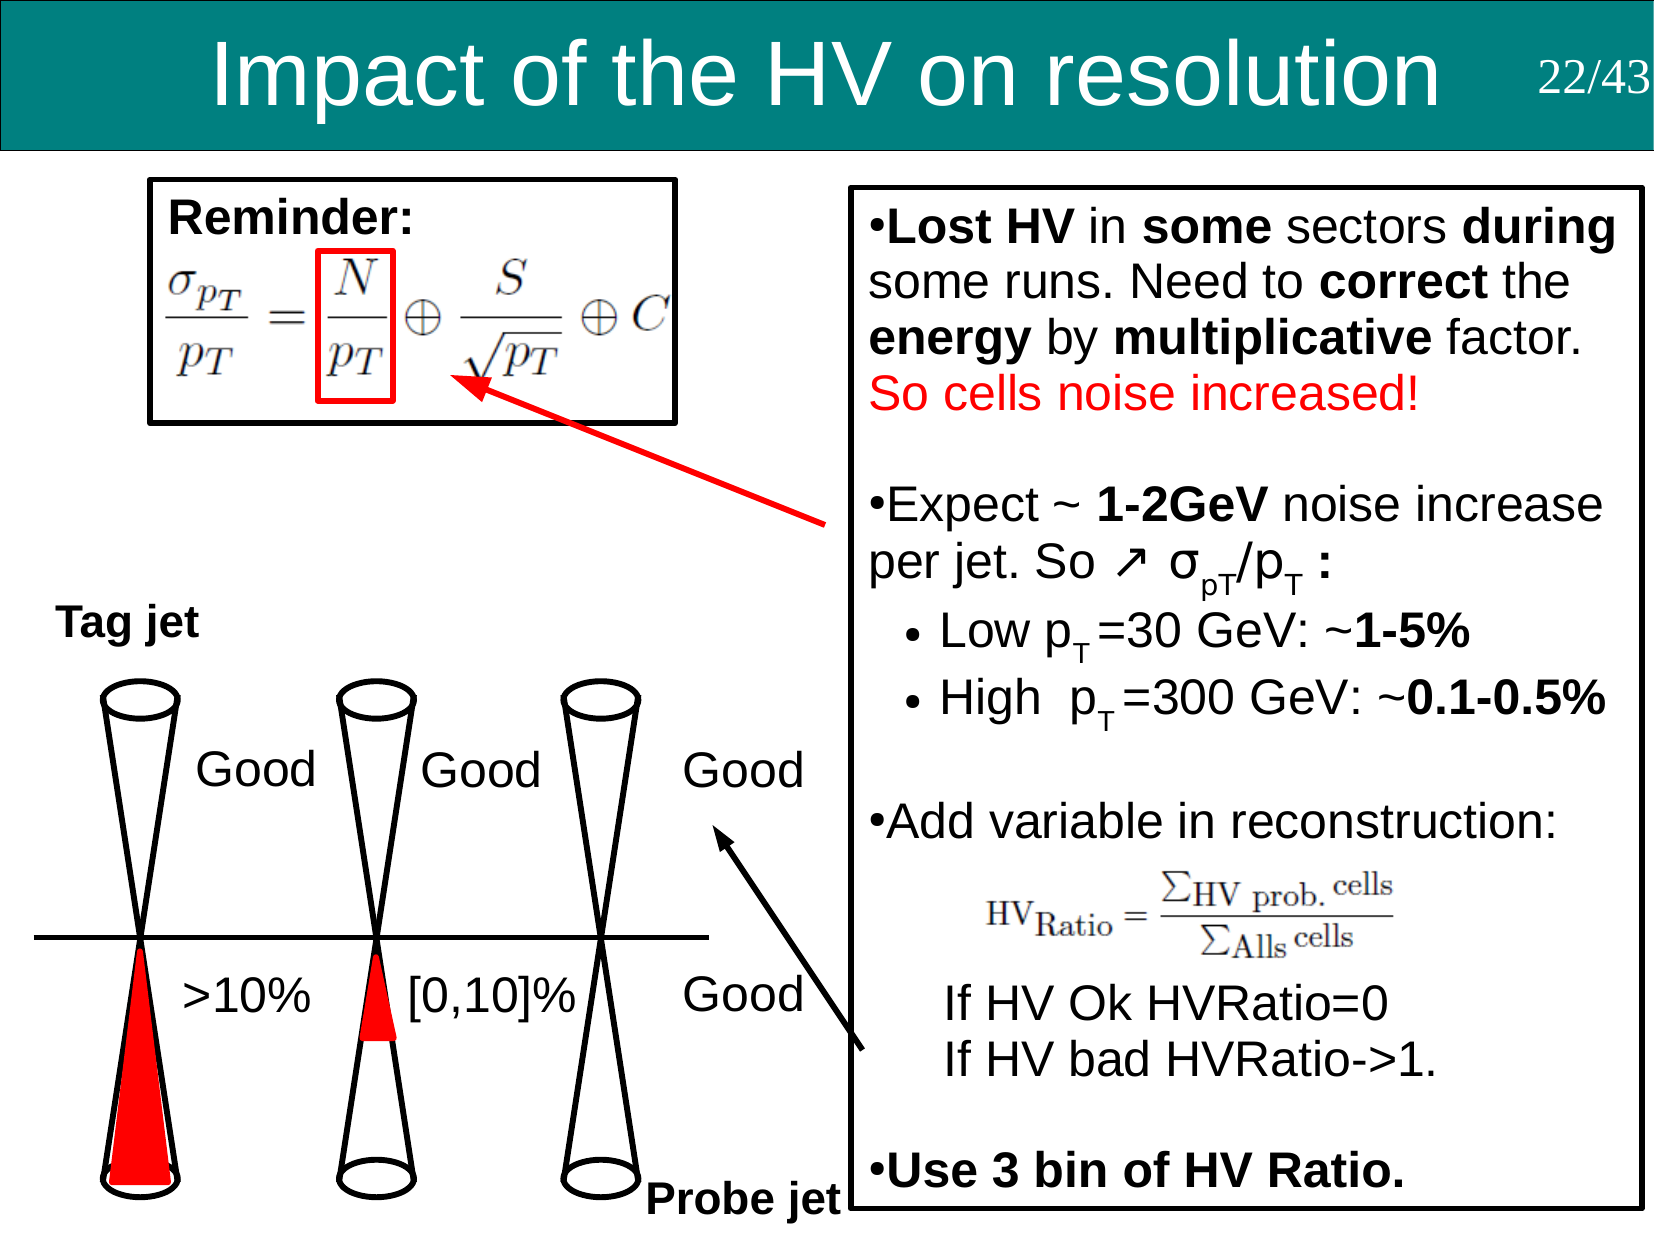

# Impact of the HV on resolution
22
Reminder:
Lost HV in some sectors during some runs. Need to correct the energy by multiplicative factor. So cells noise increased!
Expect ~ 1-2GeV noise increase per jet. So ↗ σpT/pT :
Low pT =30 GeV: ~1-5%
High pT =300 GeV: ~0.1-0.5%
Add variable in reconstruction:
	If HV Ok HVRatio=0
	If HV bad HVRatio->1.
Use 3 bin of HV Ratio.
Tag jet
Good
Good
Good
Good
>10%
[0,10]%
Probe jet